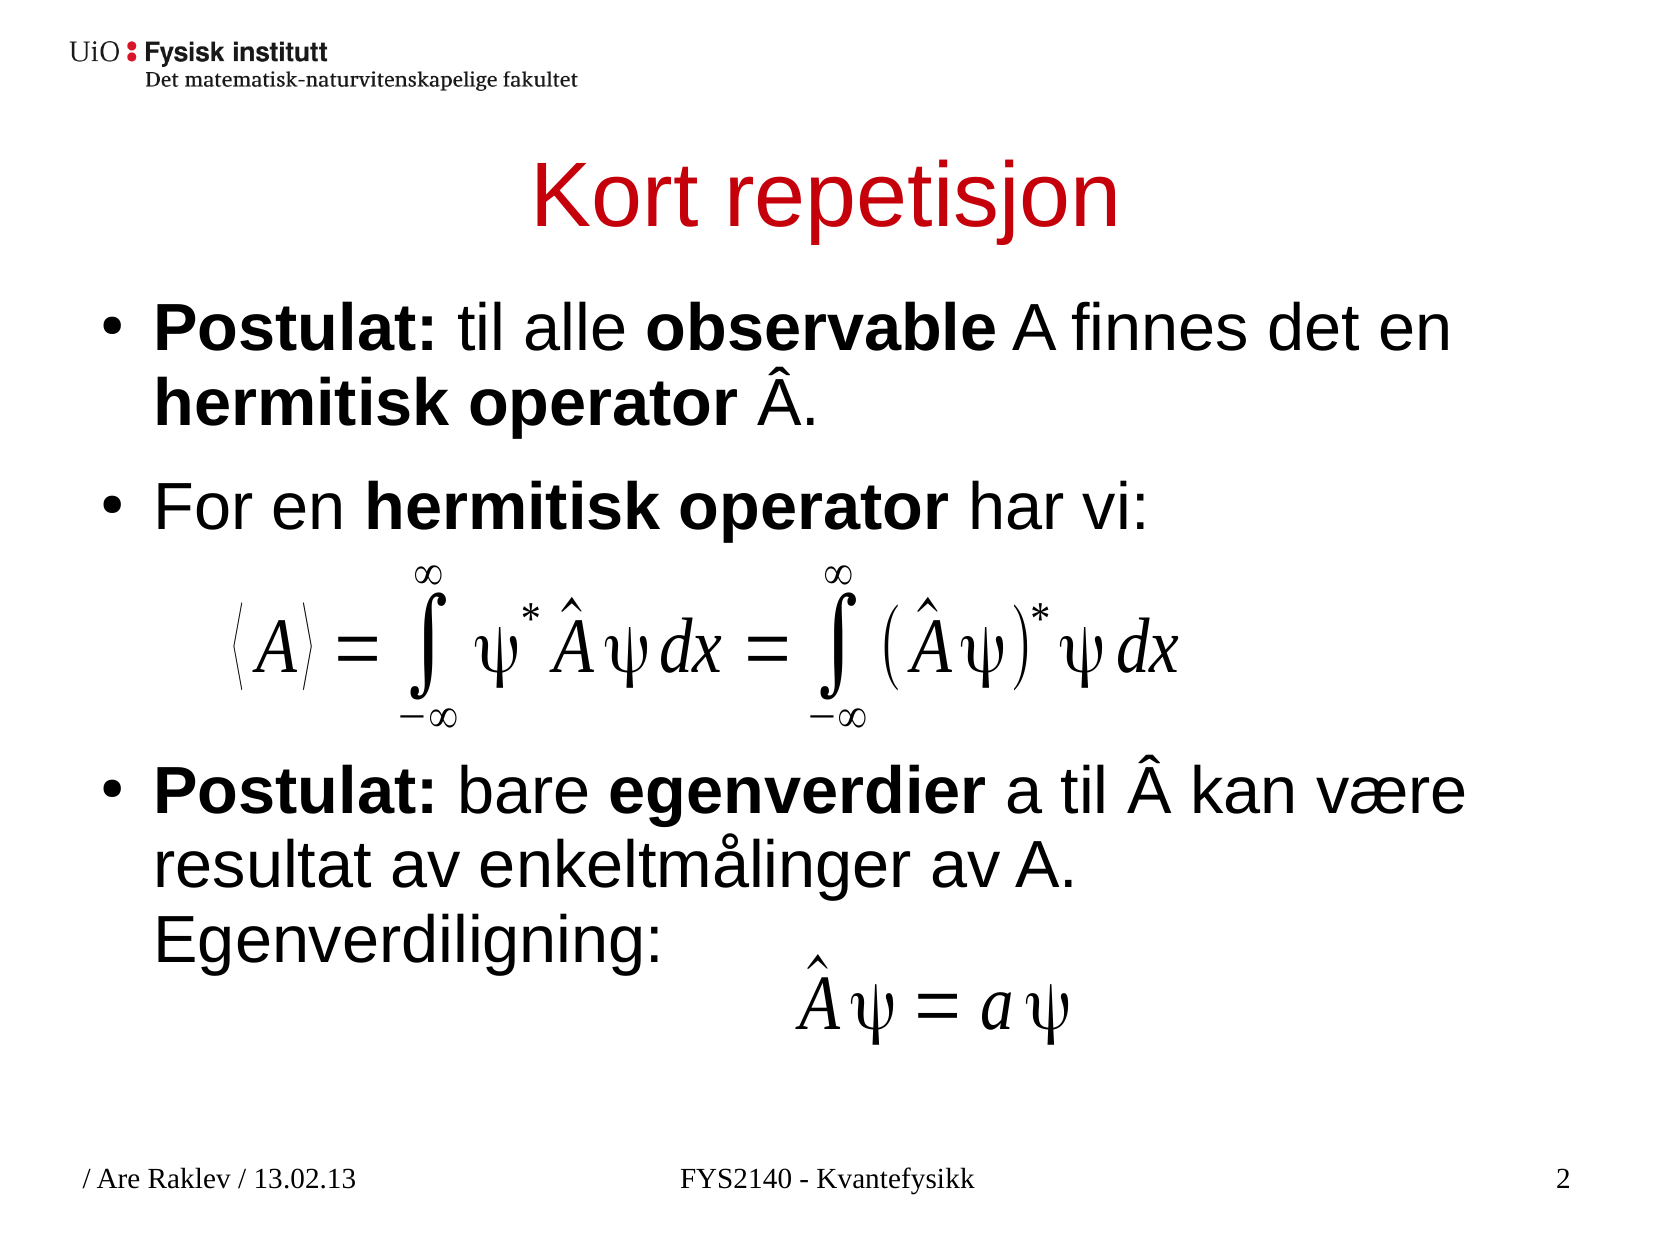

# Kort repetisjon
Postulat: til alle observable A finnes det en hermitisk operator Â.
For en hermitisk operator har vi:
Postulat: bare egenverdier a til Â kan være resultat av enkeltmålinger av A. Egenverdiligning:
/ Are Raklev / 13.02.13
FYS2140 - Kvantefysikk
2